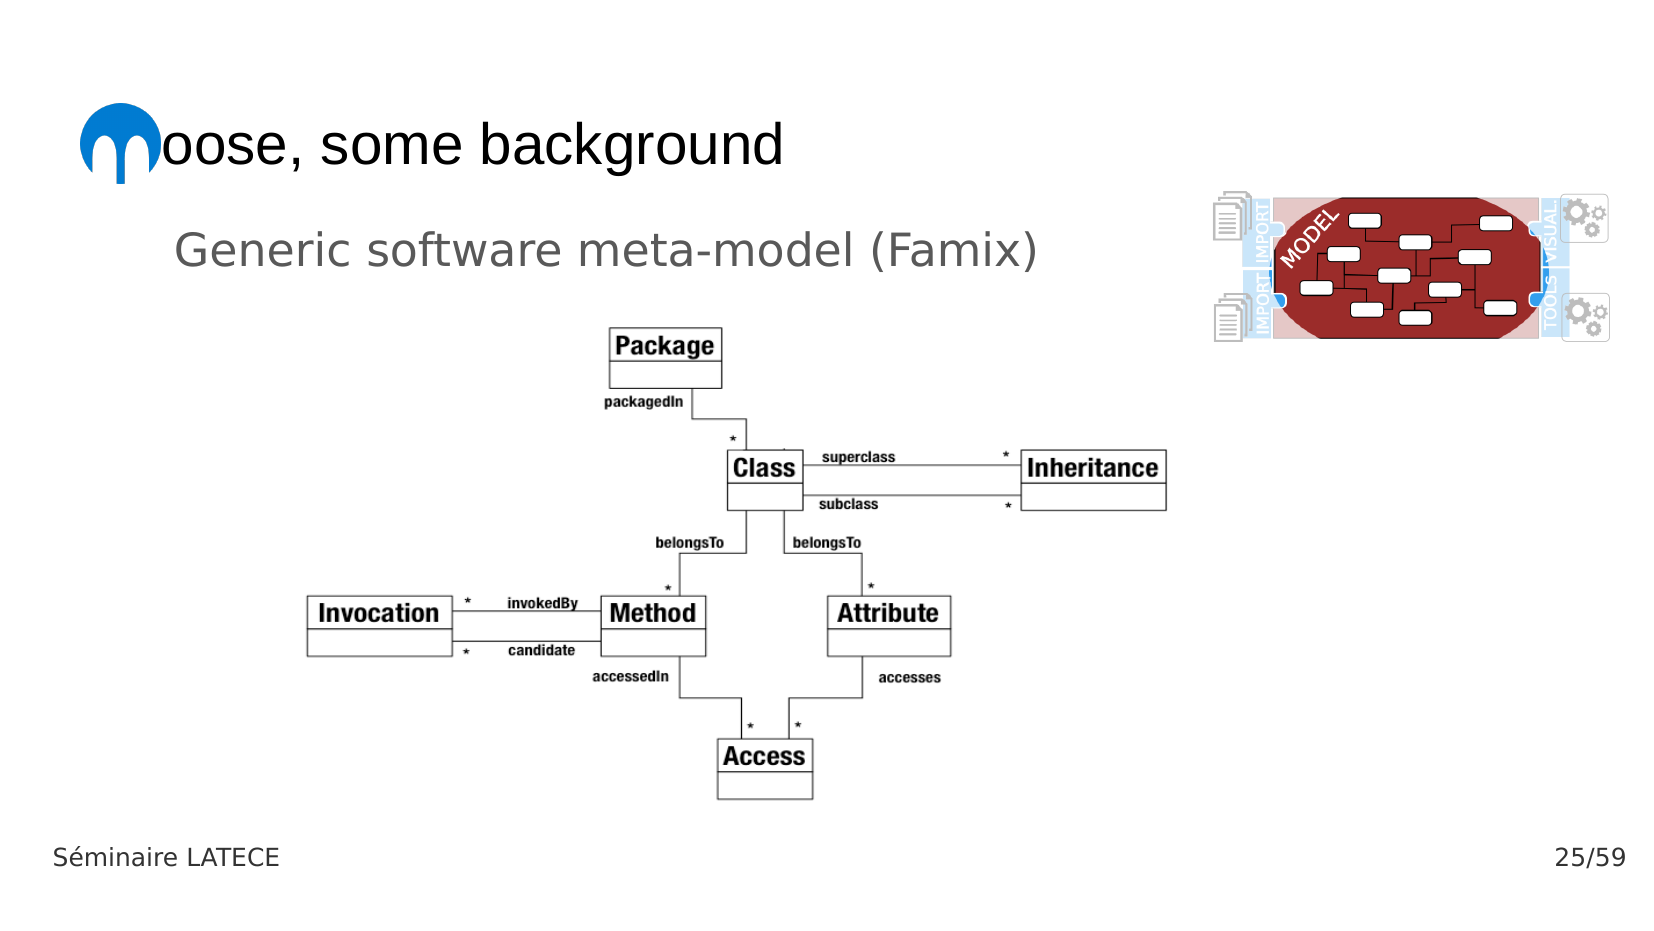

# oose, some background
Generic software meta-model (Famix)